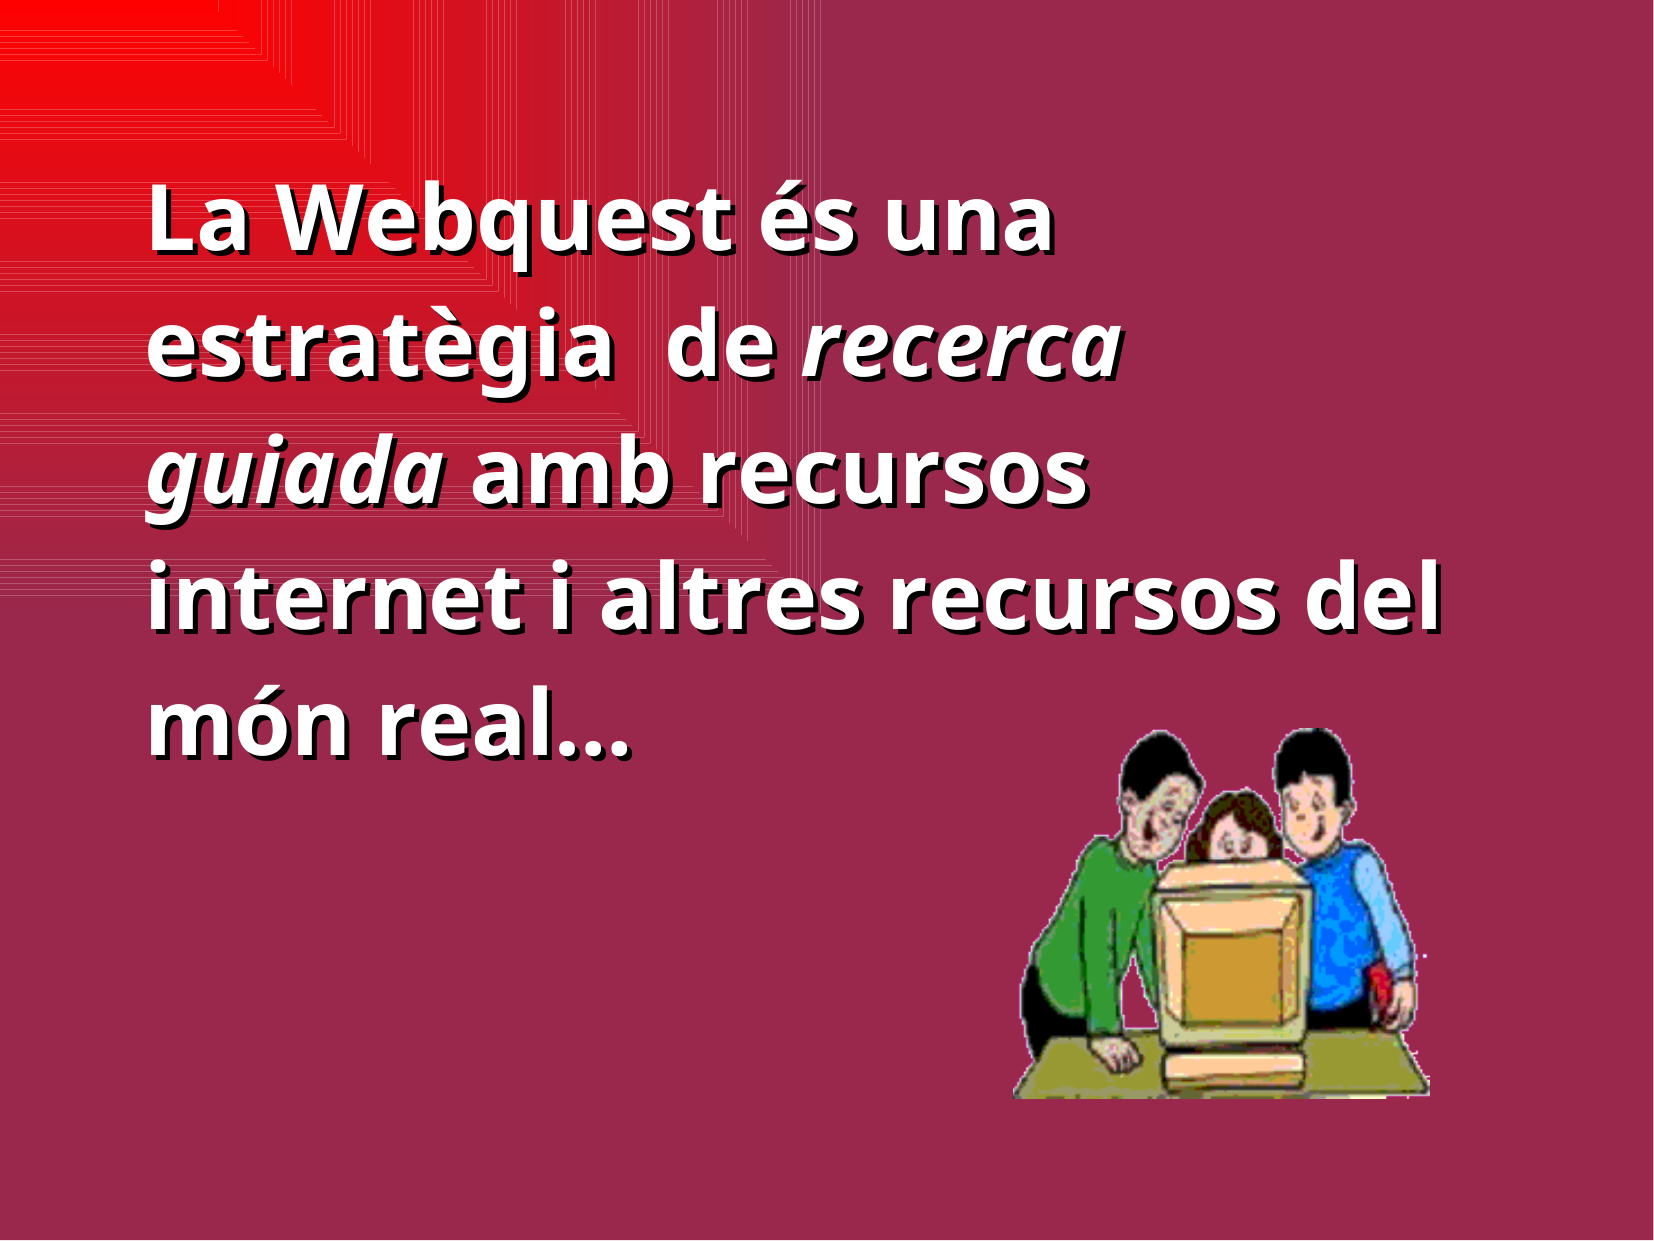

La Webquest és una estratègia de recerca guiada amb recursos internet i altres recursos del món real…